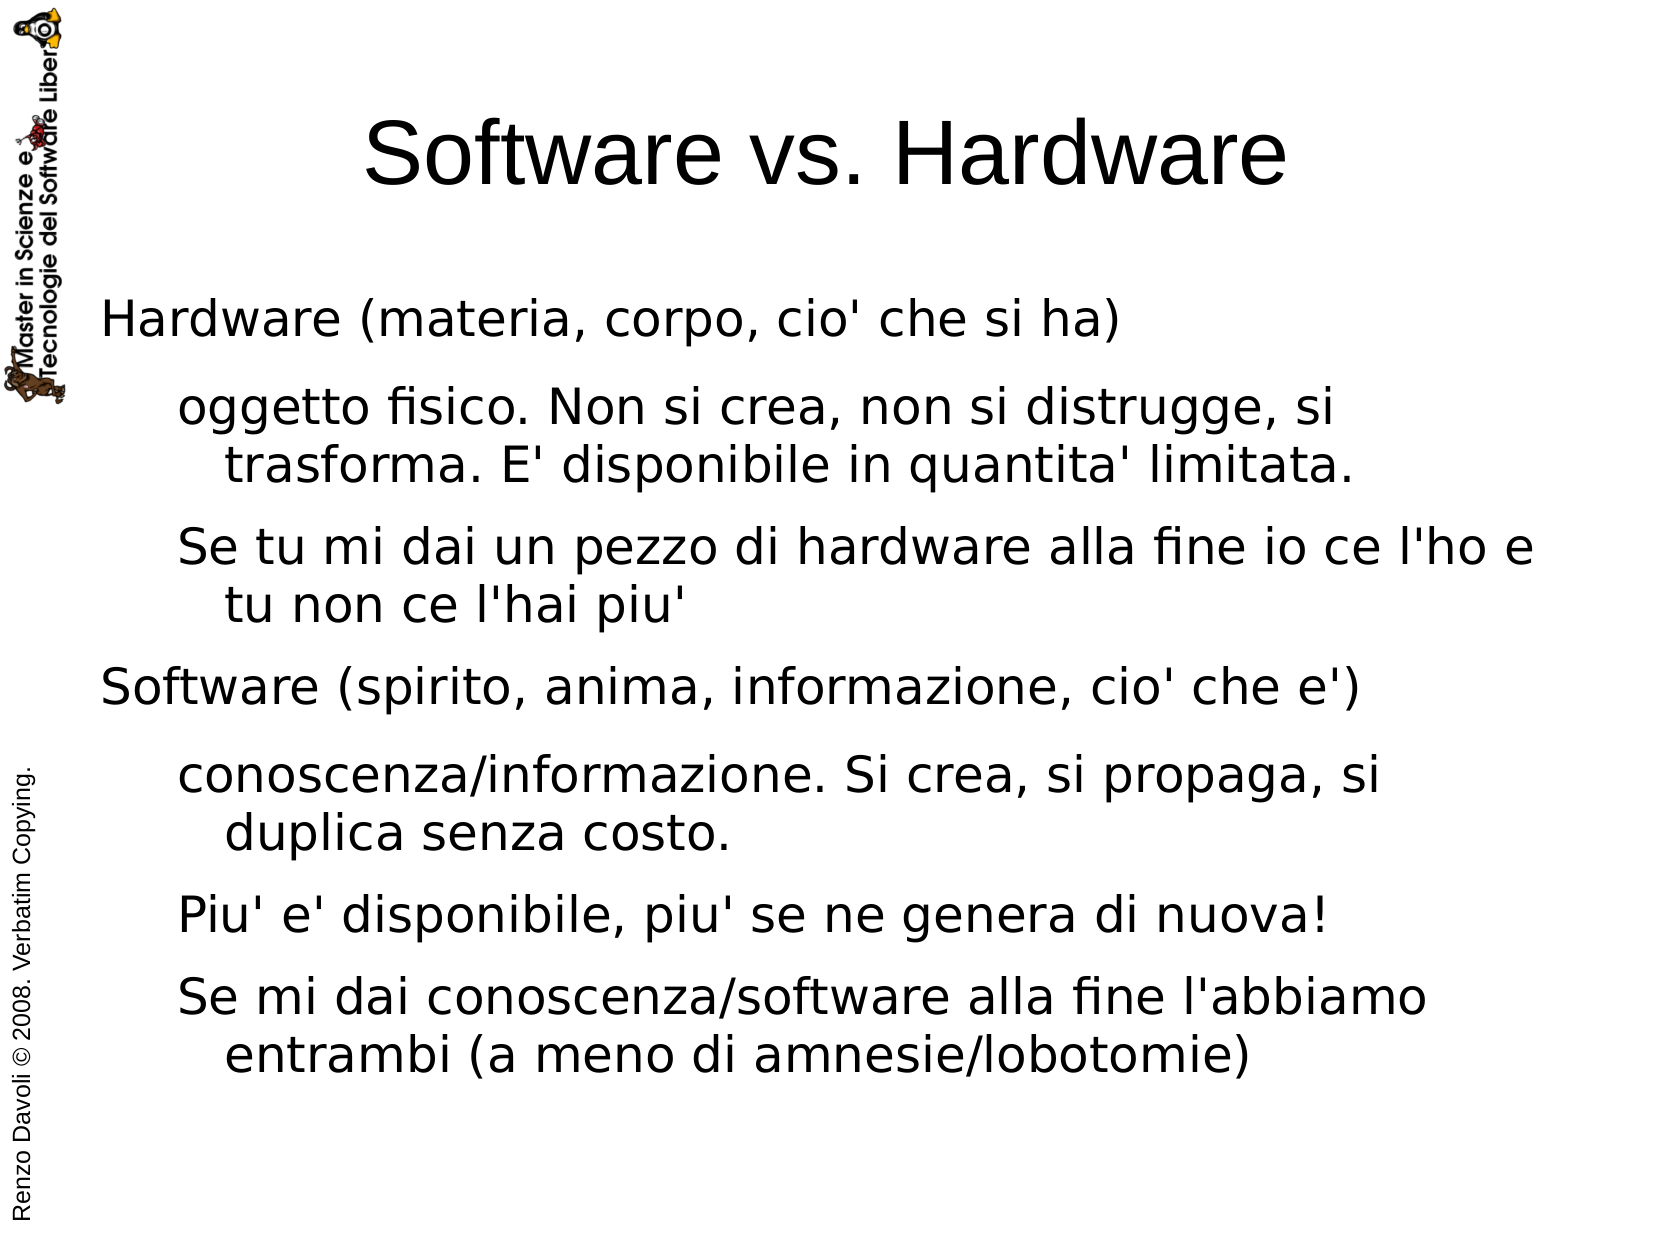

# Software vs. Hardware
Hardware (materia, corpo, cio' che si ha)
oggetto fisico. Non si crea, non si distrugge, si trasforma. E' disponibile in quantita' limitata.
Se tu mi dai un pezzo di hardware alla fine io ce l'ho e tu non ce l'hai piu'
Software (spirito, anima, informazione, cio' che e')
conoscenza/informazione. Si crea, si propaga, si duplica senza costo.
Piu' e' disponibile, piu' se ne genera di nuova!
Se mi dai conoscenza/software alla fine l'abbiamo entrambi (a meno di amnesie/lobotomie)